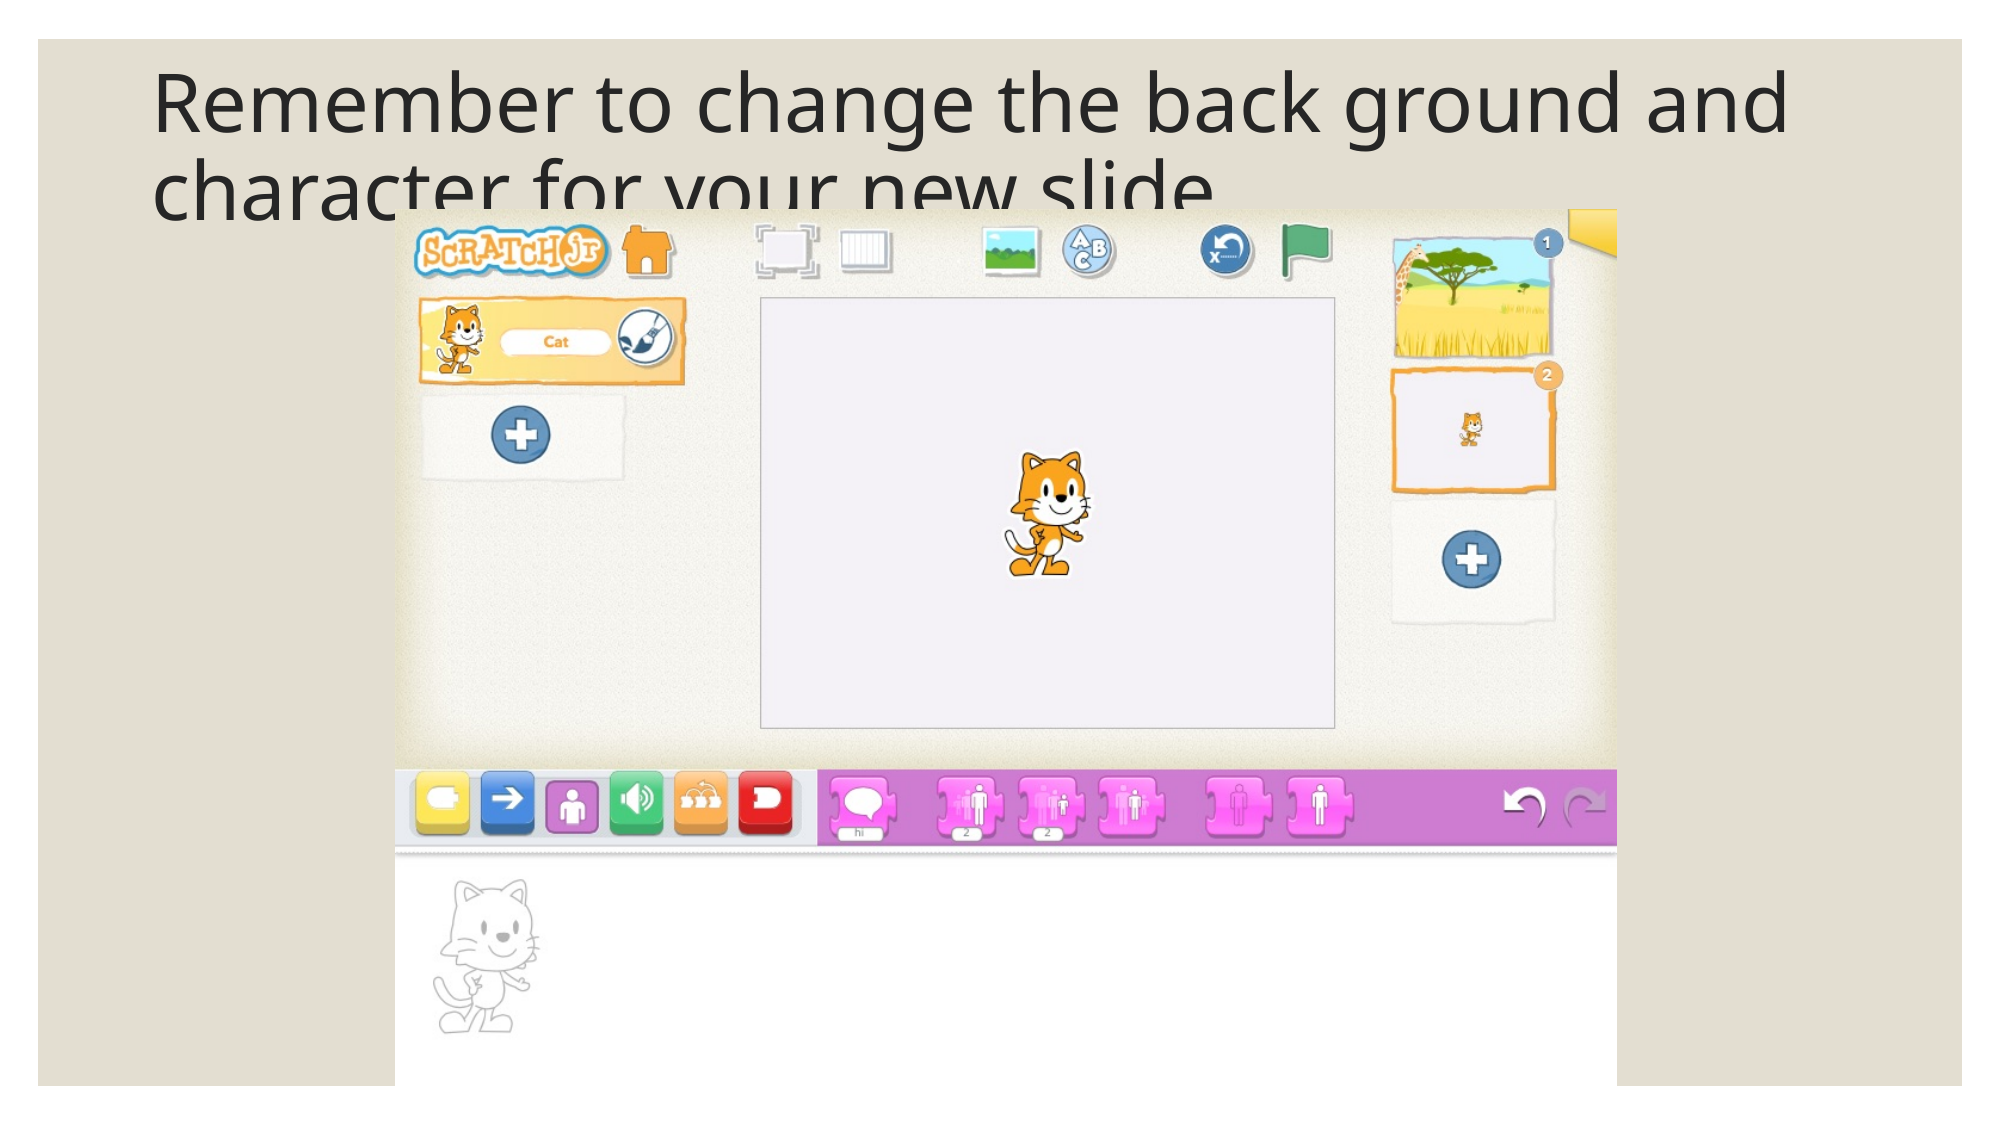

# Remember to change the back ground and character for your new slide